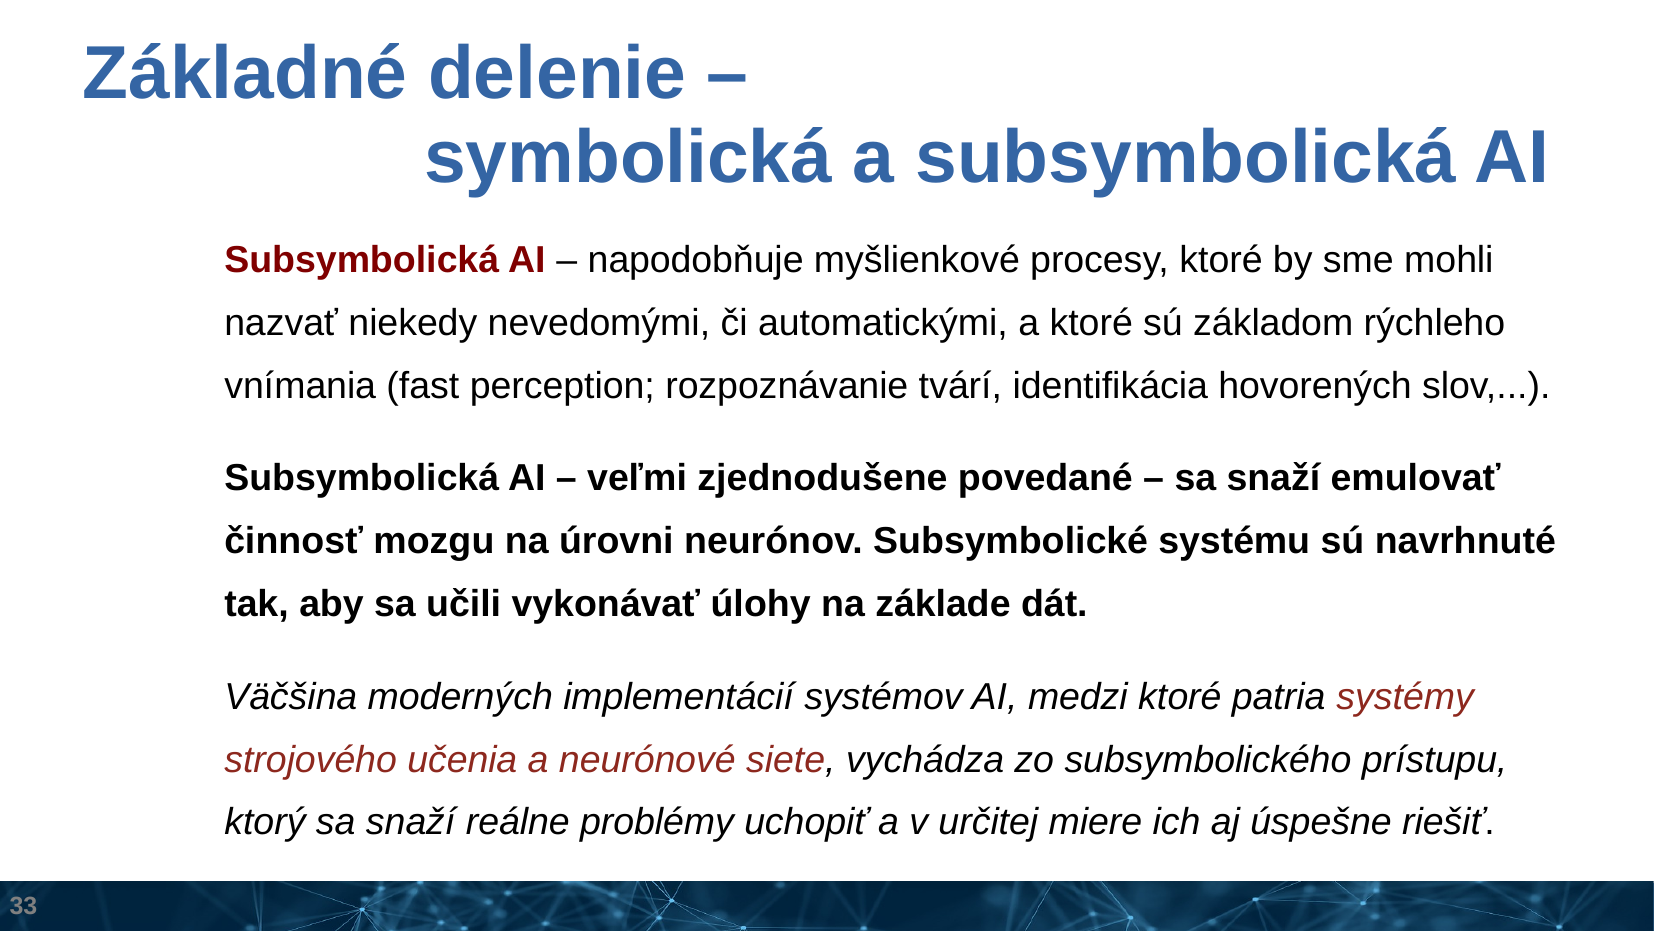

# Základné delenie – symbolická a subsymbolická AI
Subsymbolická AI – napodobňuje myšlienkové procesy, ktoré by sme mohli nazvať niekedy nevedomými, či automatickými, a ktoré sú základom rýchleho vnímania (fast perception; rozpoznávanie tvárí, identifikácia hovorených slov,...).
Subsymbolická AI – veľmi zjednodušene povedané – sa snaží emulovať činnosť mozgu na úrovni neurónov. Subsymbolické systému sú navrhnuté tak, aby sa učili vykonávať úlohy na základe dát.
Väčšina moderných implementácií systémov AI, medzi ktoré patria systémy strojového učenia a neurónové siete, vychádza zo subsymbolického prístupu, ktorý sa snaží reálne problémy uchopiť a v určitej miere ich aj úspešne riešiť.